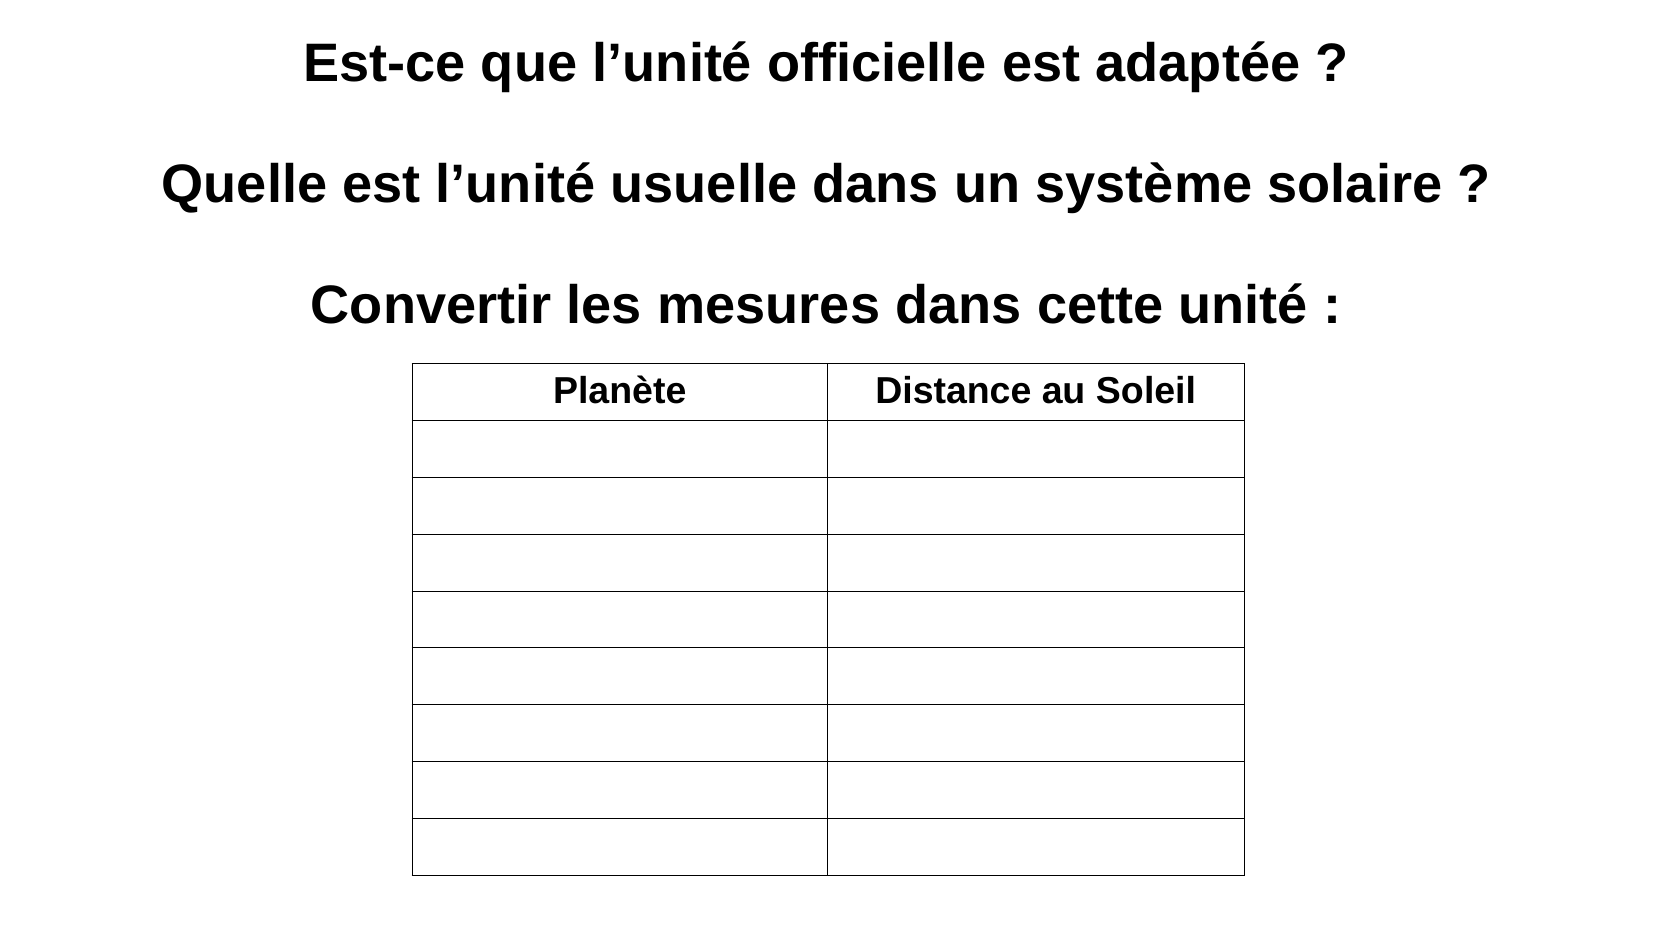

# Est-ce que l’unité officielle est adaptée ?
Quelle est l’unité usuelle dans un système solaire ?
Convertir les mesures dans cette unité :
| Planète | Distance au Soleil |
| --- | --- |
| | |
| | |
| | |
| | |
| | |
| | |
| | |
| | |